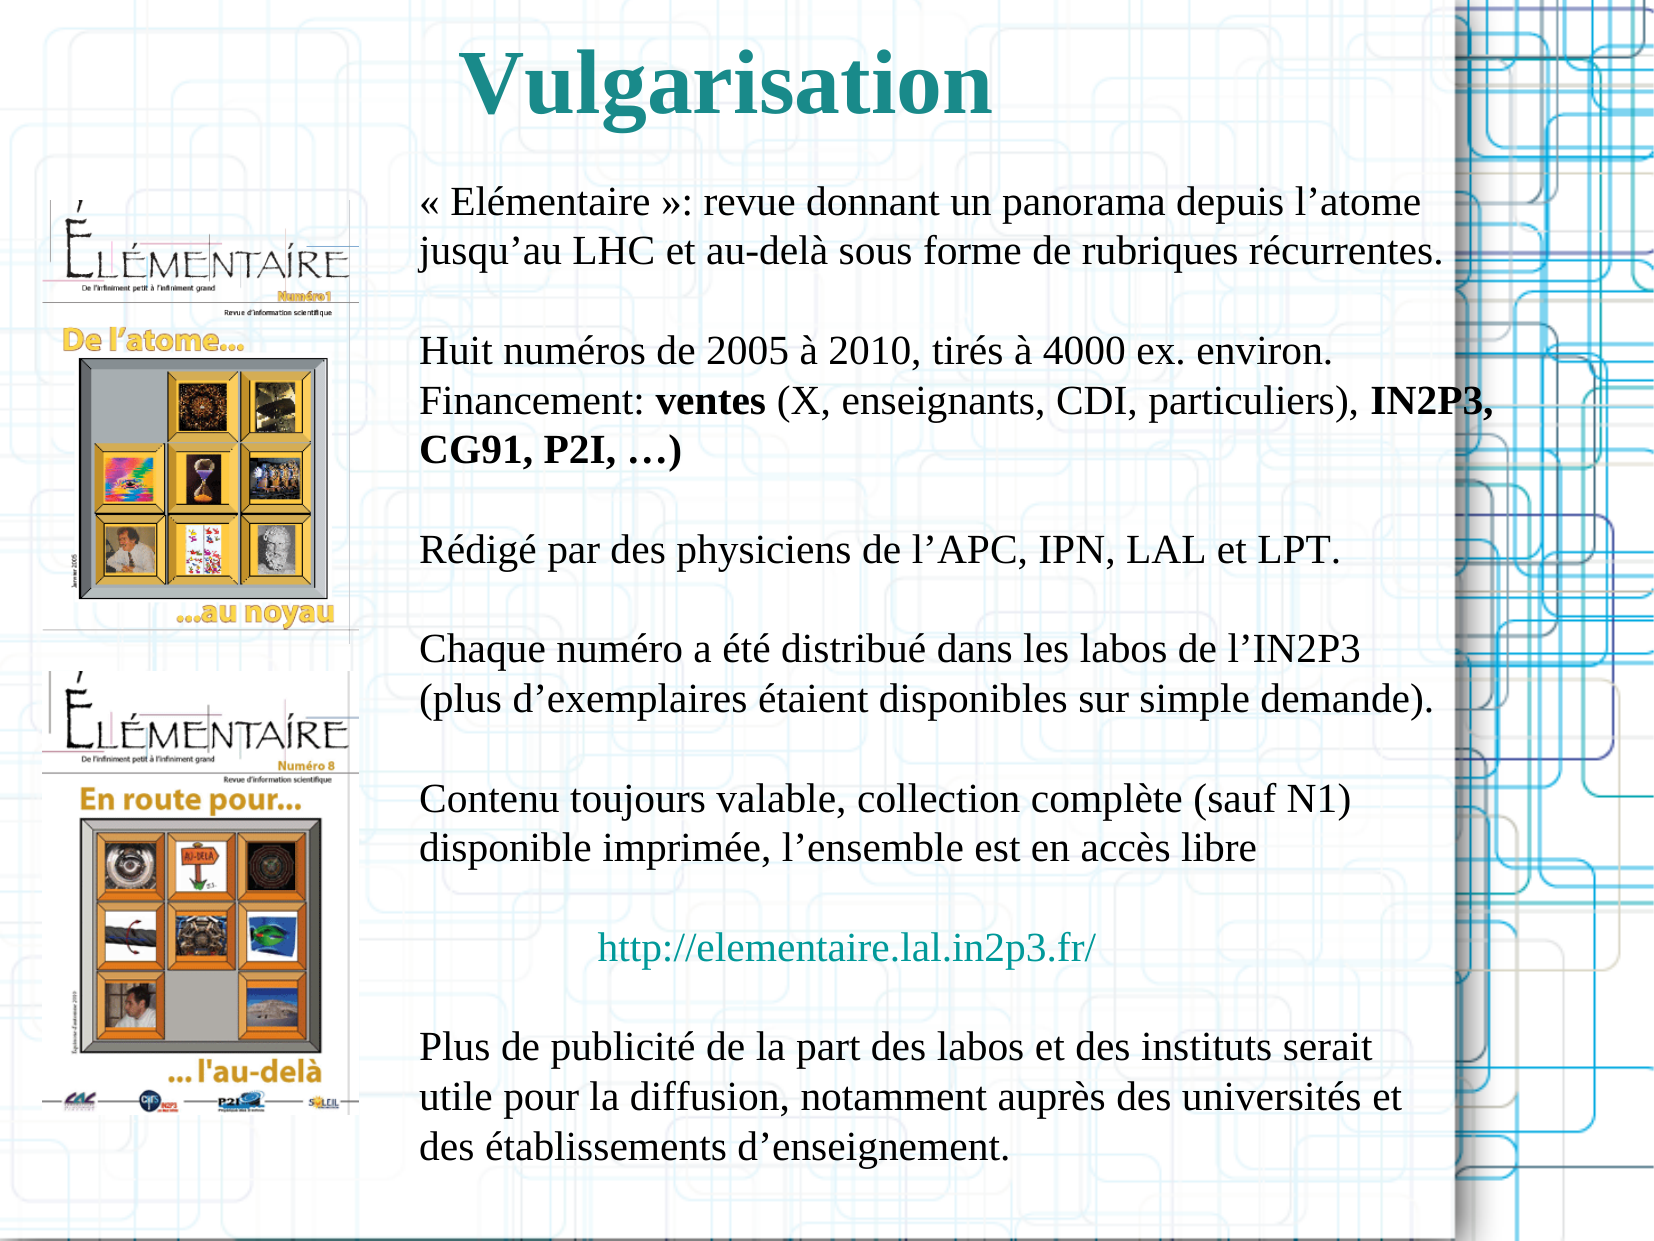

# Vulgarisation
« Elémentaire »: revue donnant un panorama depuis l’atome
jusqu’au LHC et au-delà sous forme de rubriques récurrentes.
Huit numéros de 2005 à 2010, tirés à 4000 ex. environ.
Financement: ventes (X, enseignants, CDI, particuliers), IN2P3,
CG91, P2I, …)
Rédigé par des physiciens de l’APC, IPN, LAL et LPT.
Chaque numéro a été distribué dans les labos de l’IN2P3
(plus d’exemplaires étaient disponibles sur simple demande).
Contenu toujours valable, collection complète (sauf N1)
disponible imprimée, l’ensemble est en accès libre
 http://elementaire.lal.in2p3.fr/
Plus de publicité de la part des labos et des instituts serait
utile pour la diffusion, notamment auprès des universités et
des établissements d’enseignement.